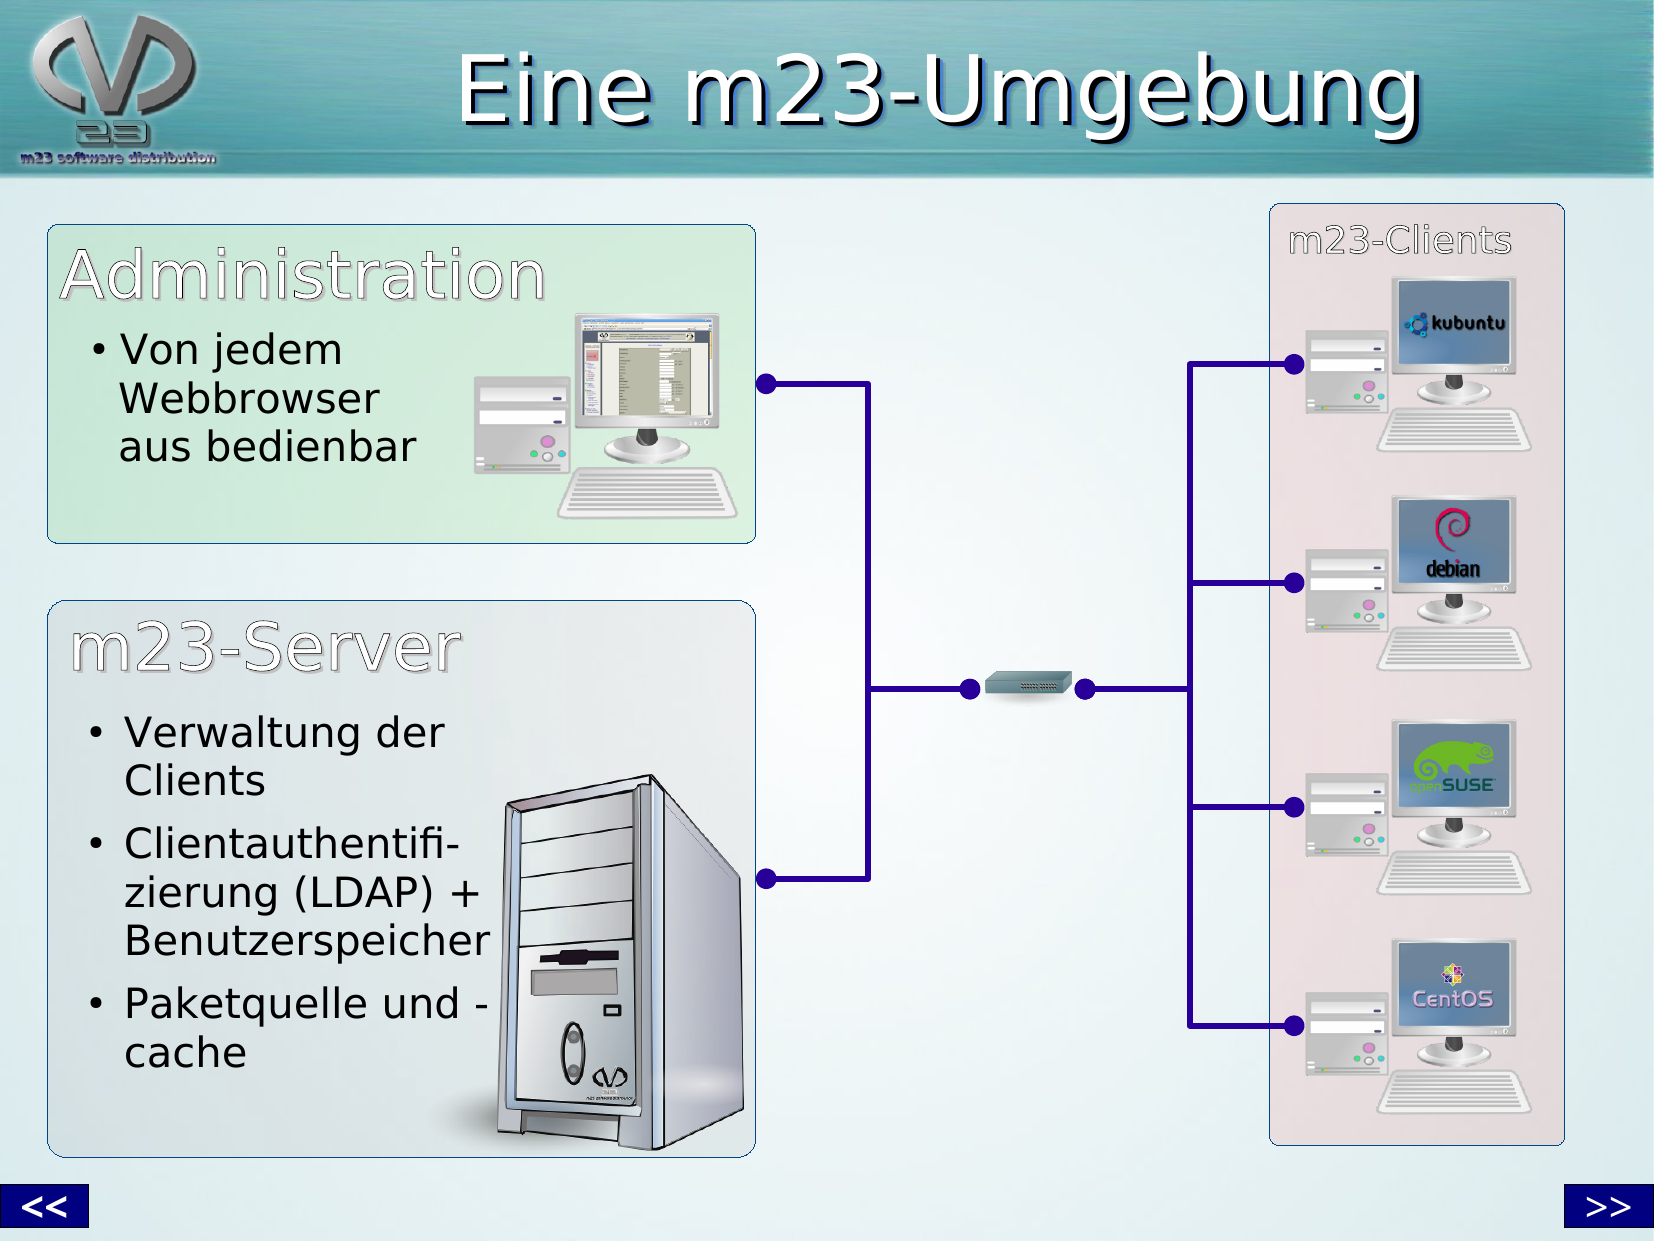

# Eine m23-Umgebung
m23-Clients
Administration
 Von jedem
 Webbrowser
 aus bedienbar
m23-Server
Verwaltung der Clients
Clientauthentifi-zierung (LDAP) + Benutzerspeicher
Paketquelle und -cache